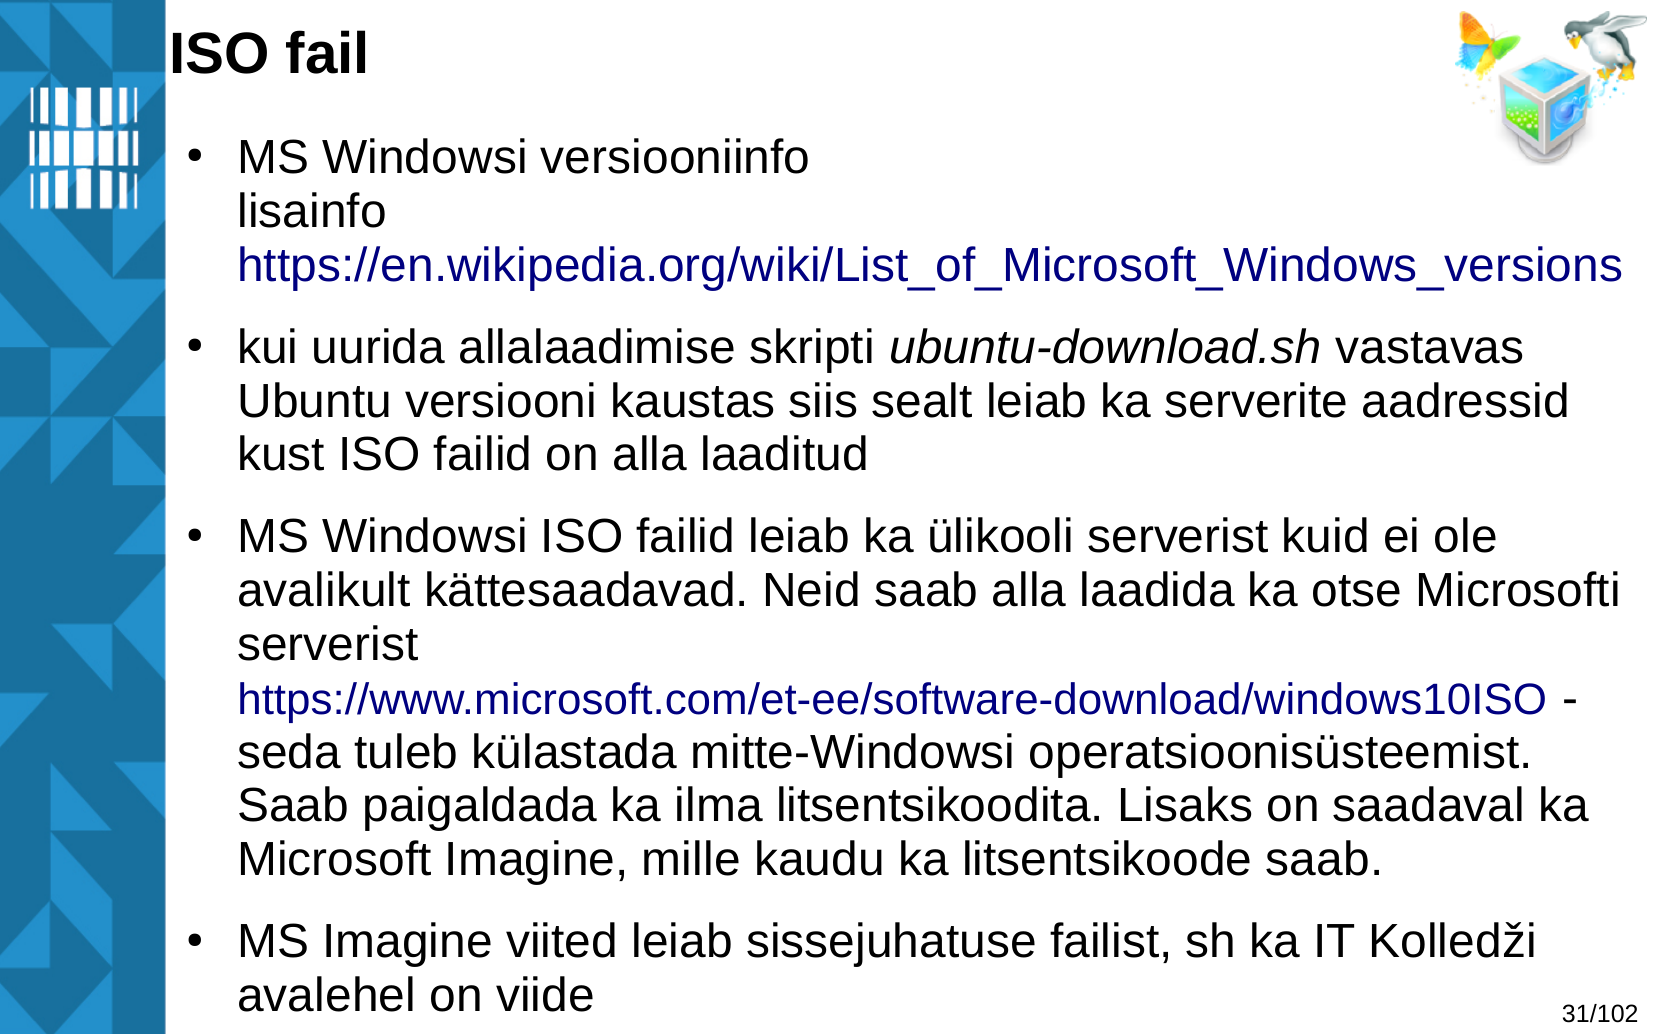

# ISO fail
MS Windowsi versiooniinfo
lisainfo https://en.wikipedia.org/wiki/List_of_Microsoft_Windows_versions
kui uurida allalaadimise skripti ubuntu-download.sh vastavas Ubuntu versiooni kaustas siis sealt leiab ka serverite aadressid kust ISO failid on alla laaditud
MS Windowsi ISO failid leiab ka ülikooli serverist kuid ei ole avalikult kättesaadavad. Neid saab alla laadida ka otse Microsofti serverist https://www.microsoft.com/et-ee/software-download/windows10ISO - seda tuleb külastada mitte-Windowsi operatsioonisüsteemist. Saab paigaldada ka ilma litsentsikoodita. Lisaks on saadaval ka Microsoft Imagine, mille kaudu ka litsentsikoode saab.
MS Imagine viited leiab sissejuhatuse failist, sh ka IT Kolledži avalehel on viide